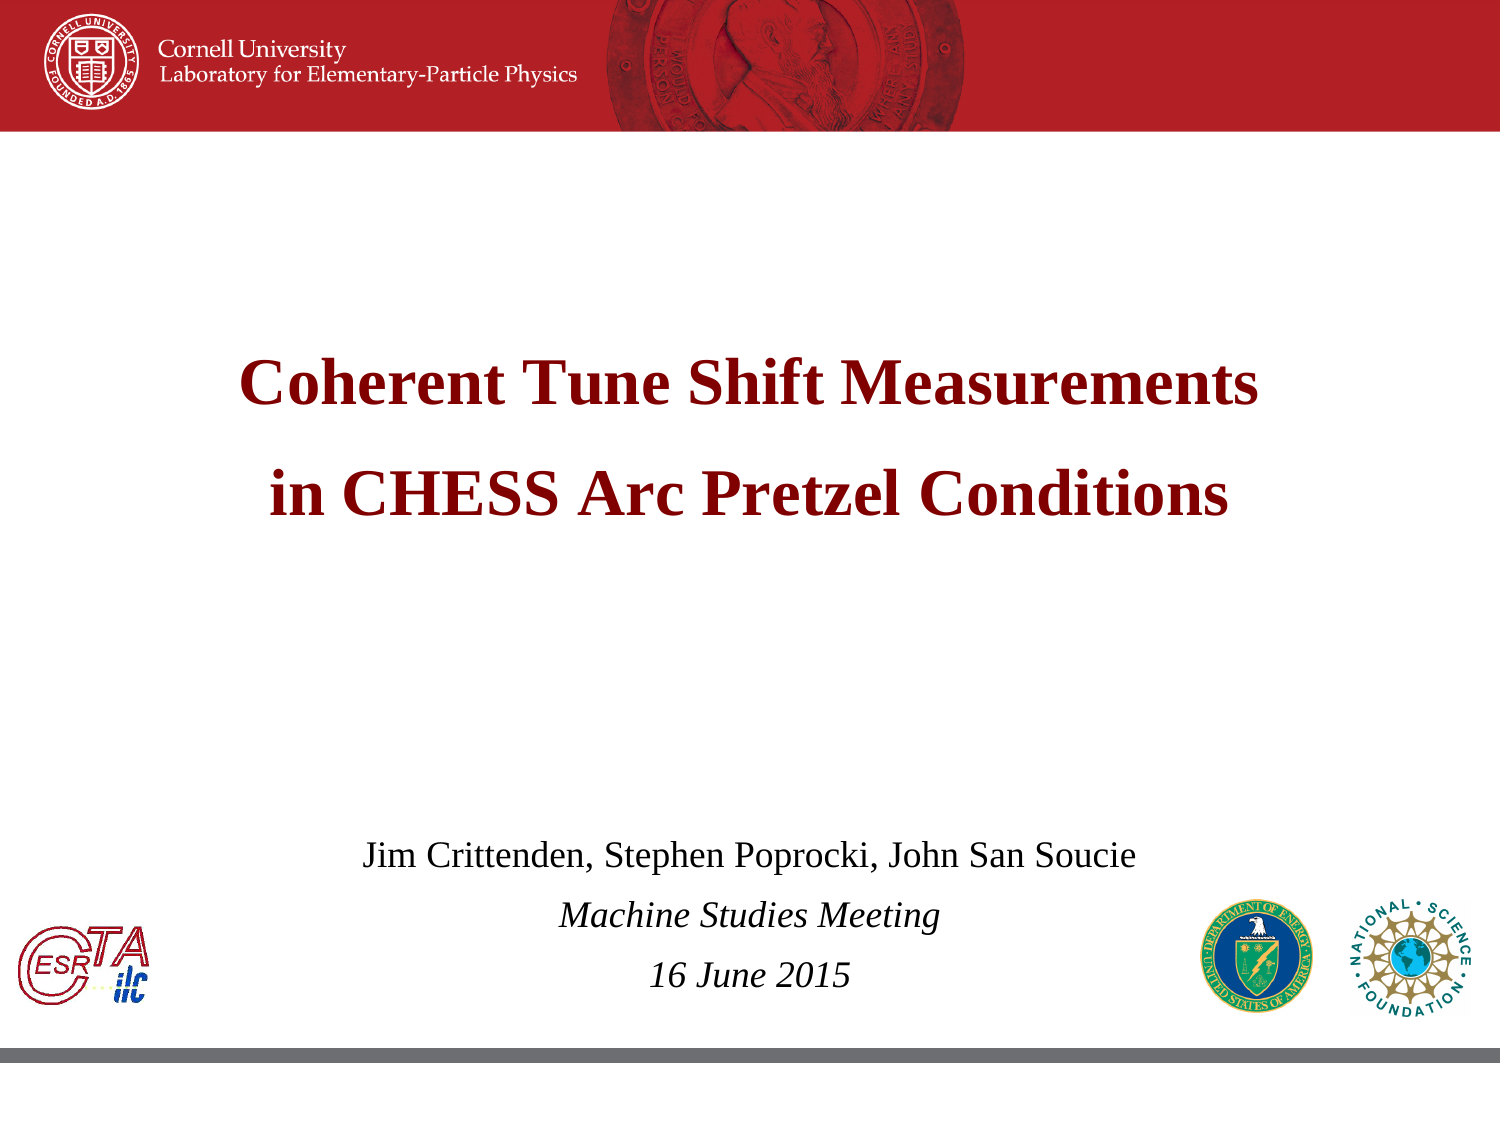

Coherent Tune Shift Measurements
in CHESS Arc Pretzel Conditions
# Jim Crittenden, Stephen Poprocki, John San Soucie
Machine Studies Meeting
16 June 2015